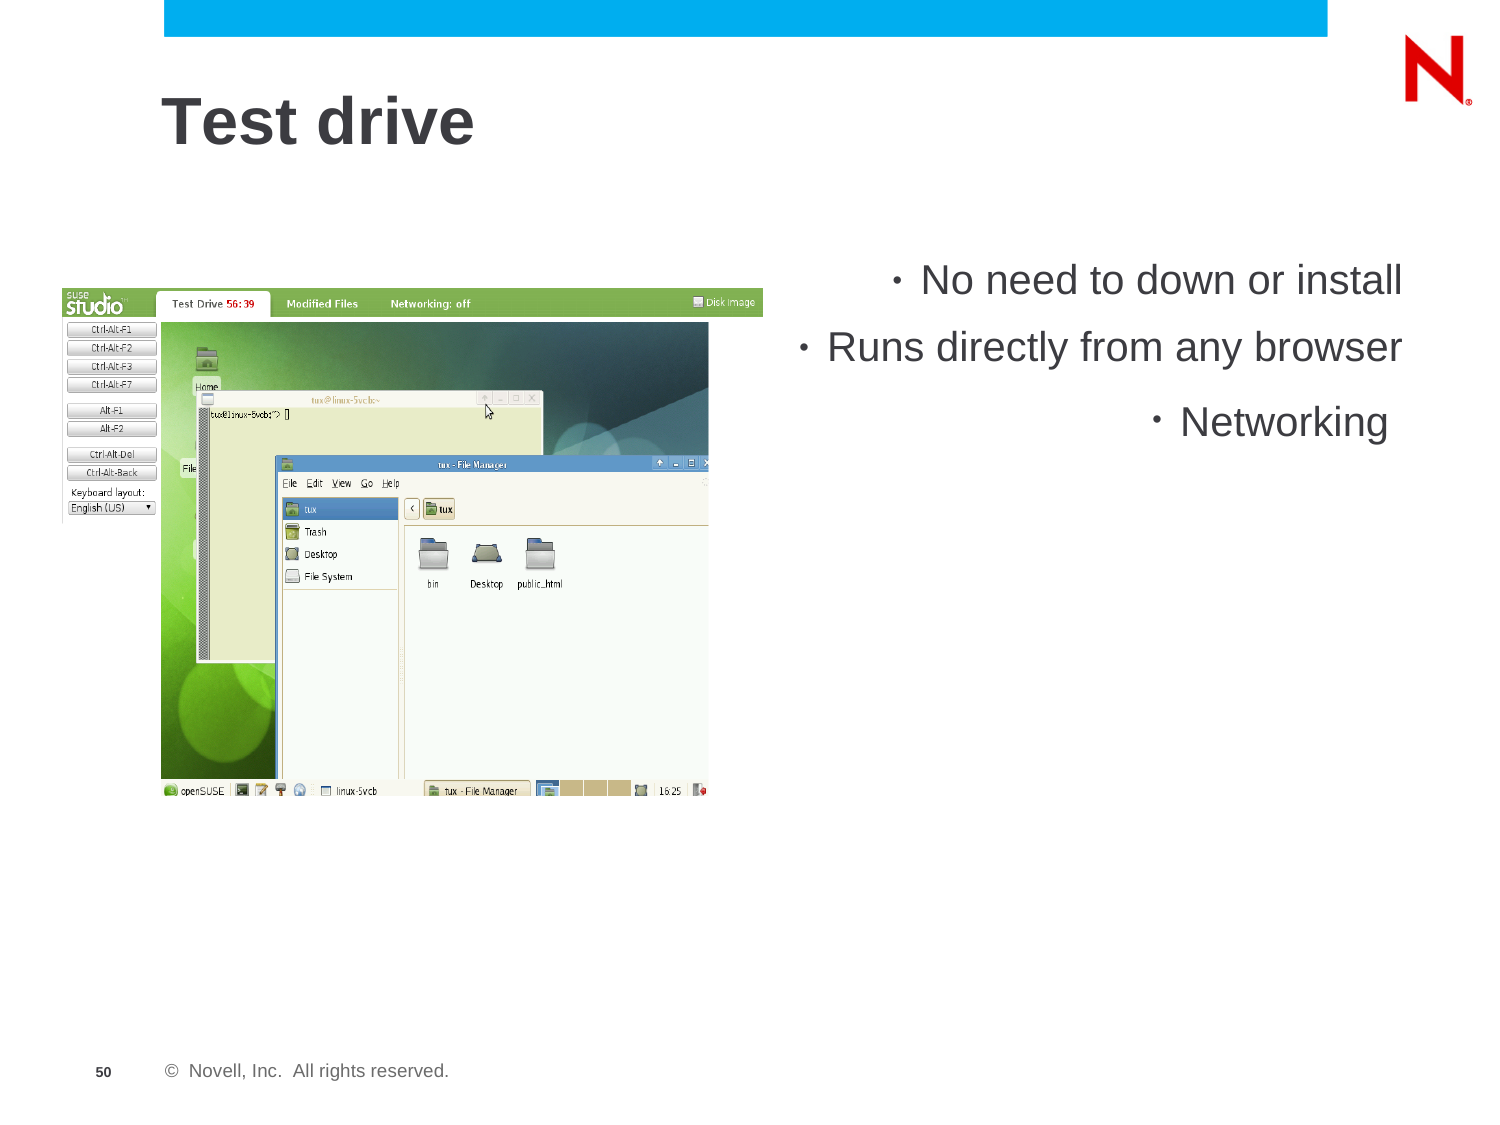

# Test drive
No need to down or install
Runs directly from any browser
Networking